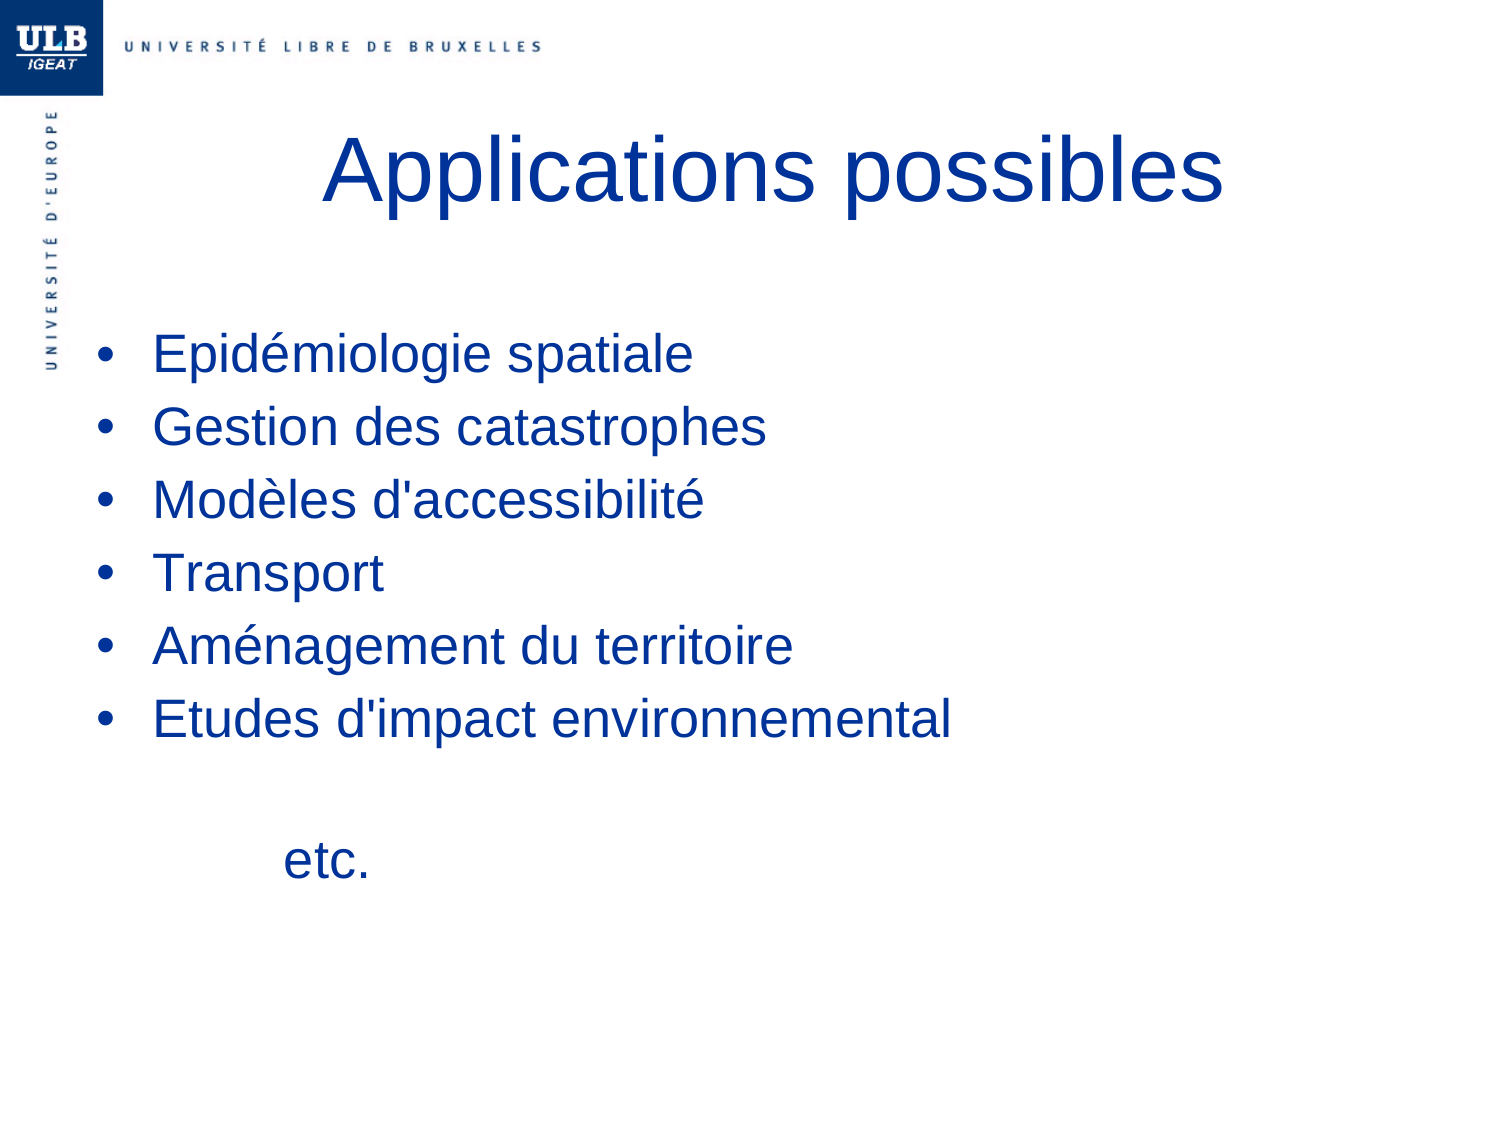

Applications possibles
# Epidémiologie spatiale
Gestion des catastrophes
Modèles d'accessibilité
Transport
Aménagement du territoire
Etudes d'impact environnemental
etc.